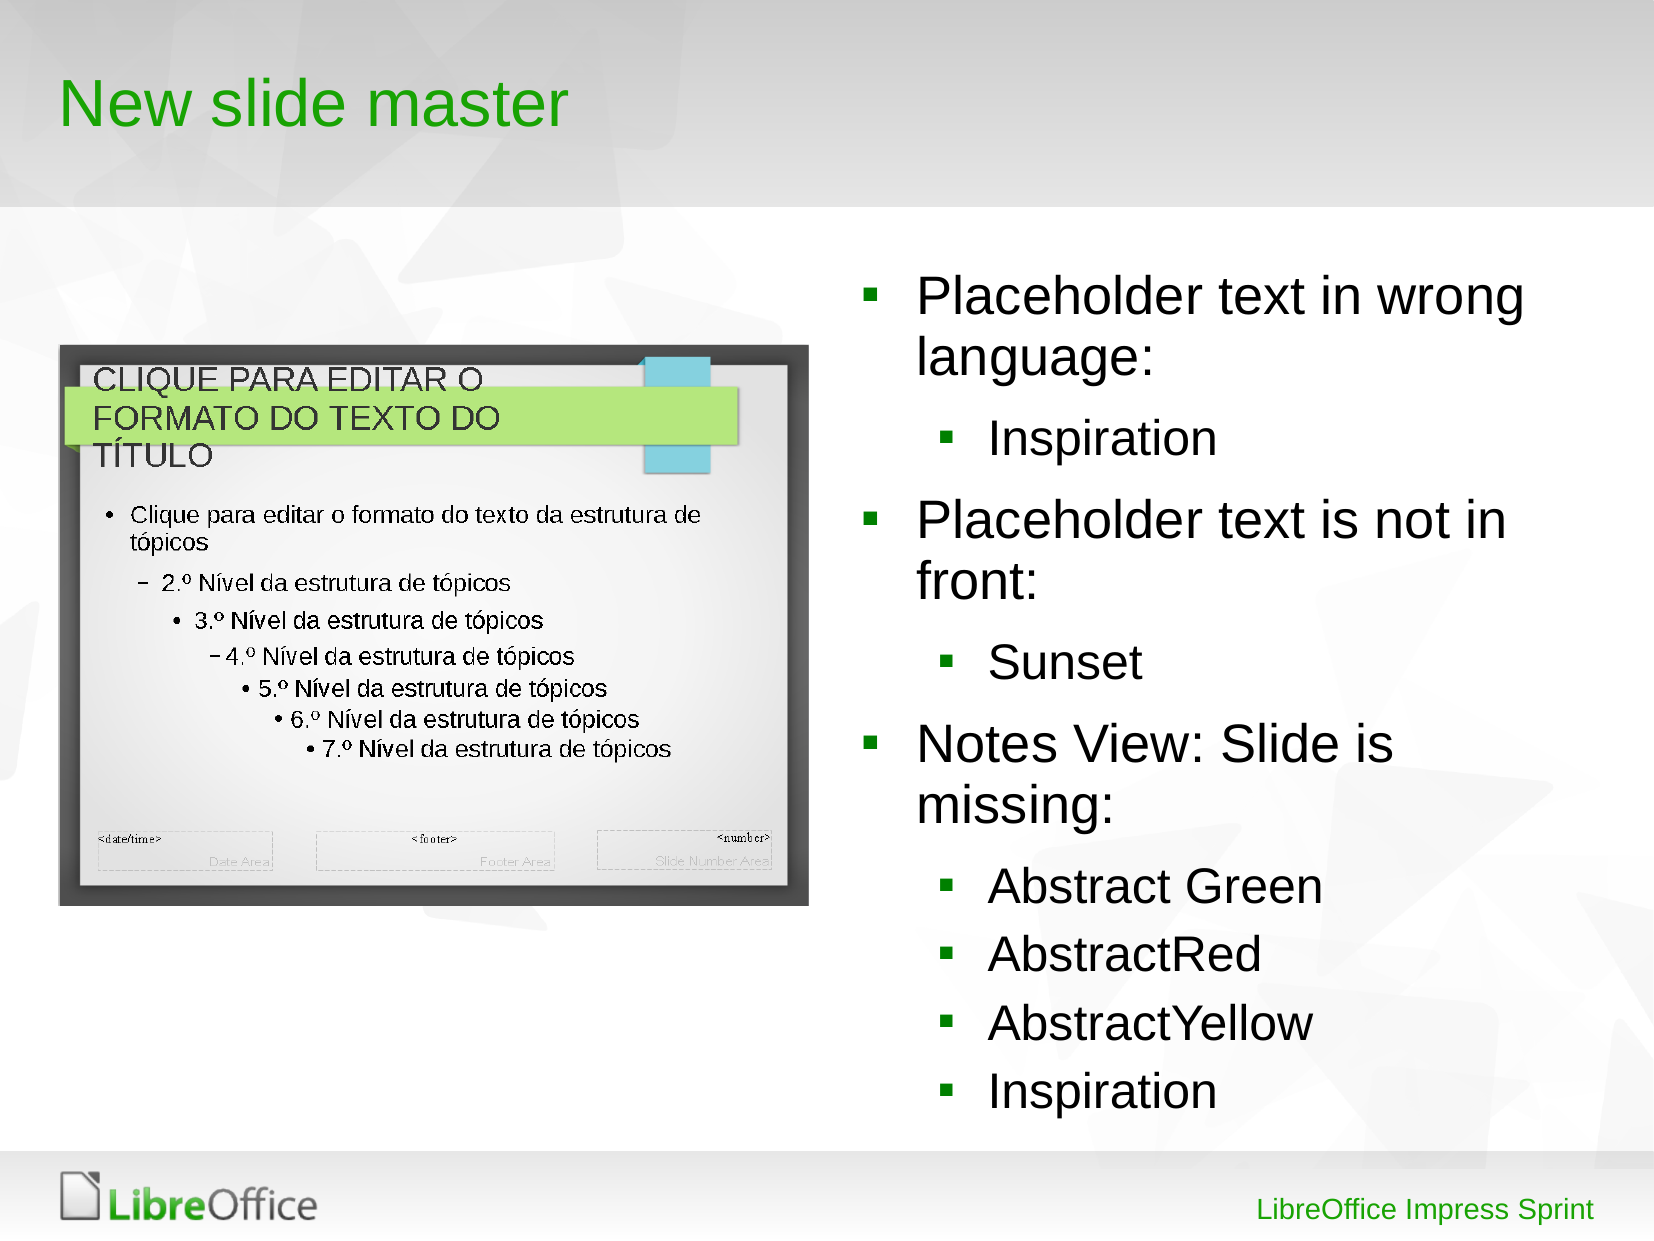

New slide master
# Placeholder text in wrong language:
Inspiration
Placeholder text is not in front:
Sunset
Notes View: Slide is missing:
Abstract Green
AbstractRed
AbstractYellow
Inspiration
LibreOffice Impress Sprint